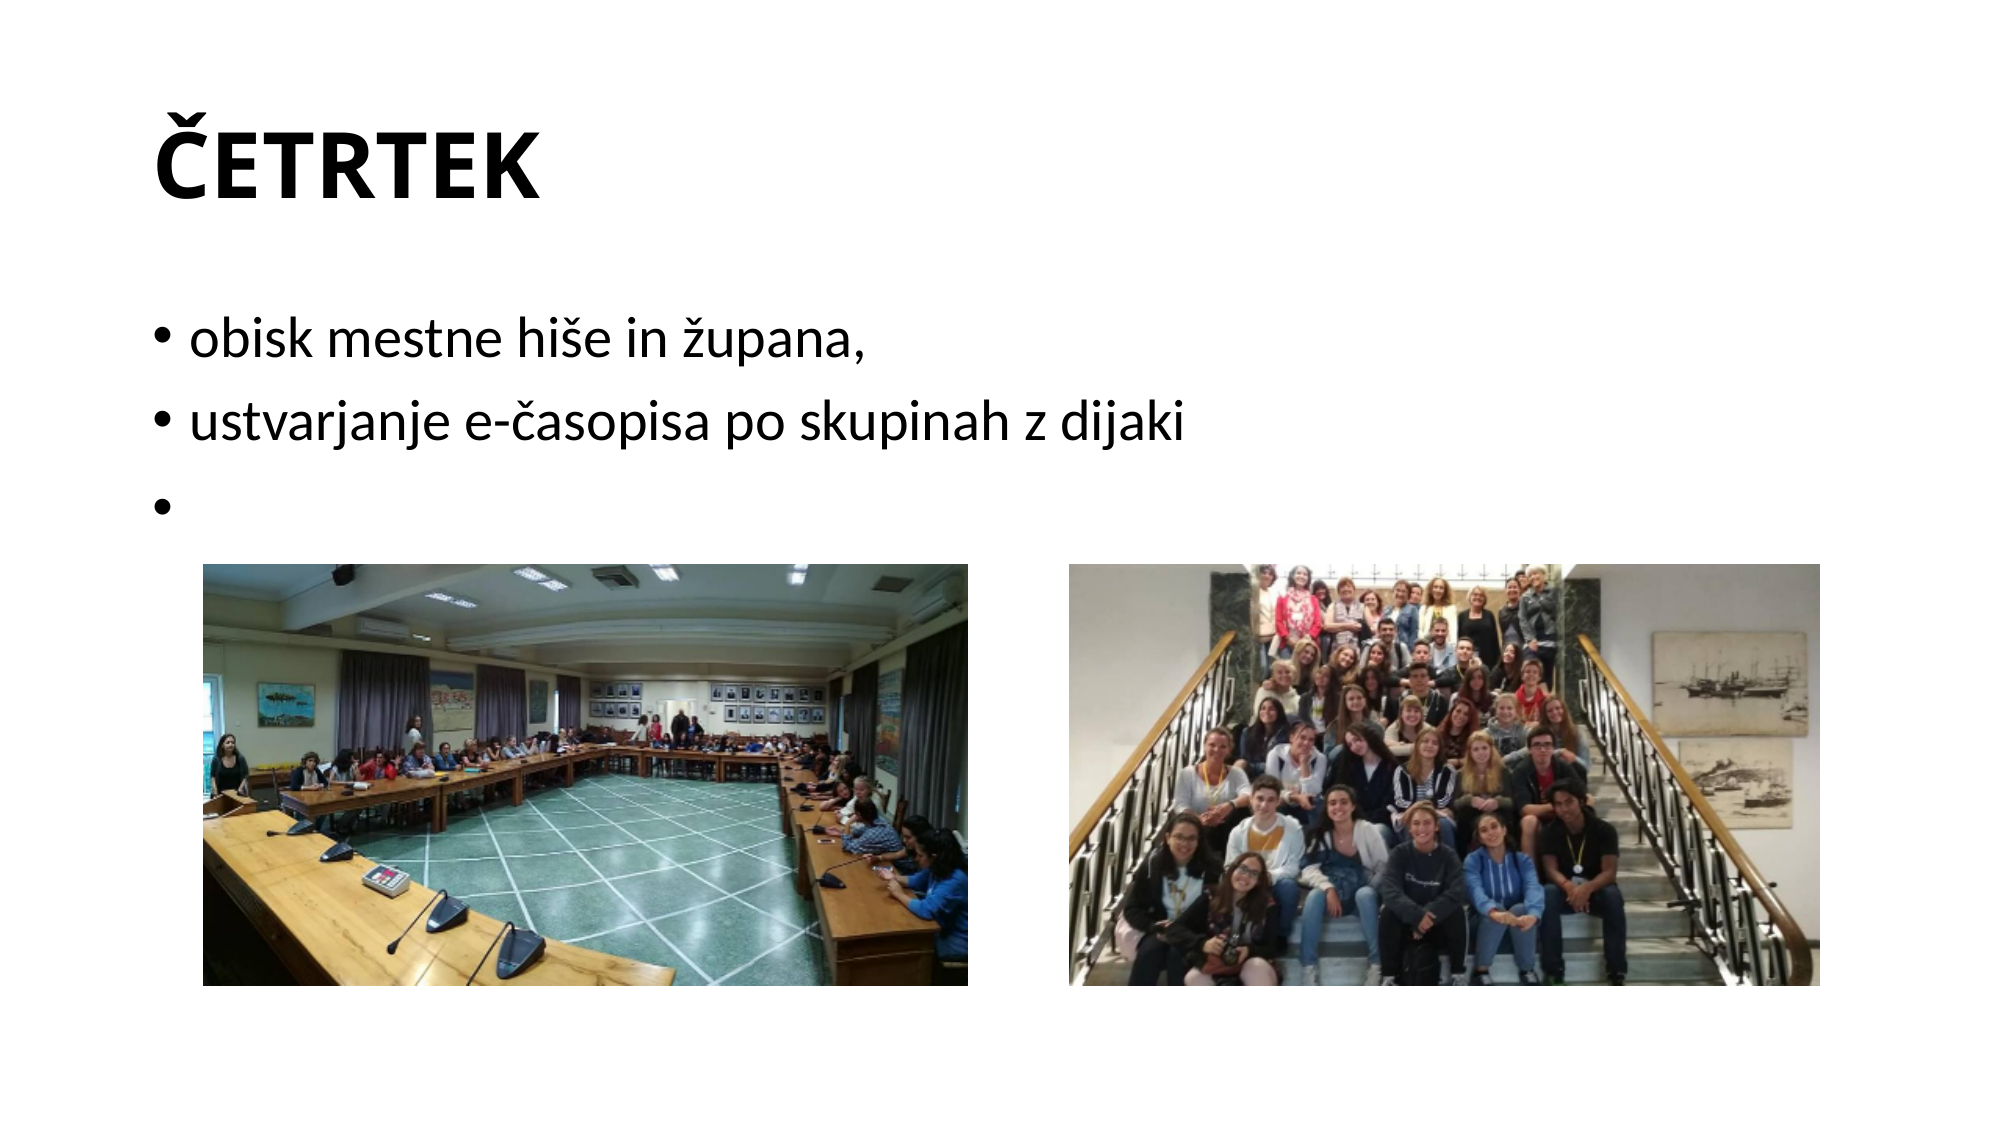

# ČETRTEK
obisk mestne hiše in župana,
ustvarjanje e-časopisa po skupinah z dijaki